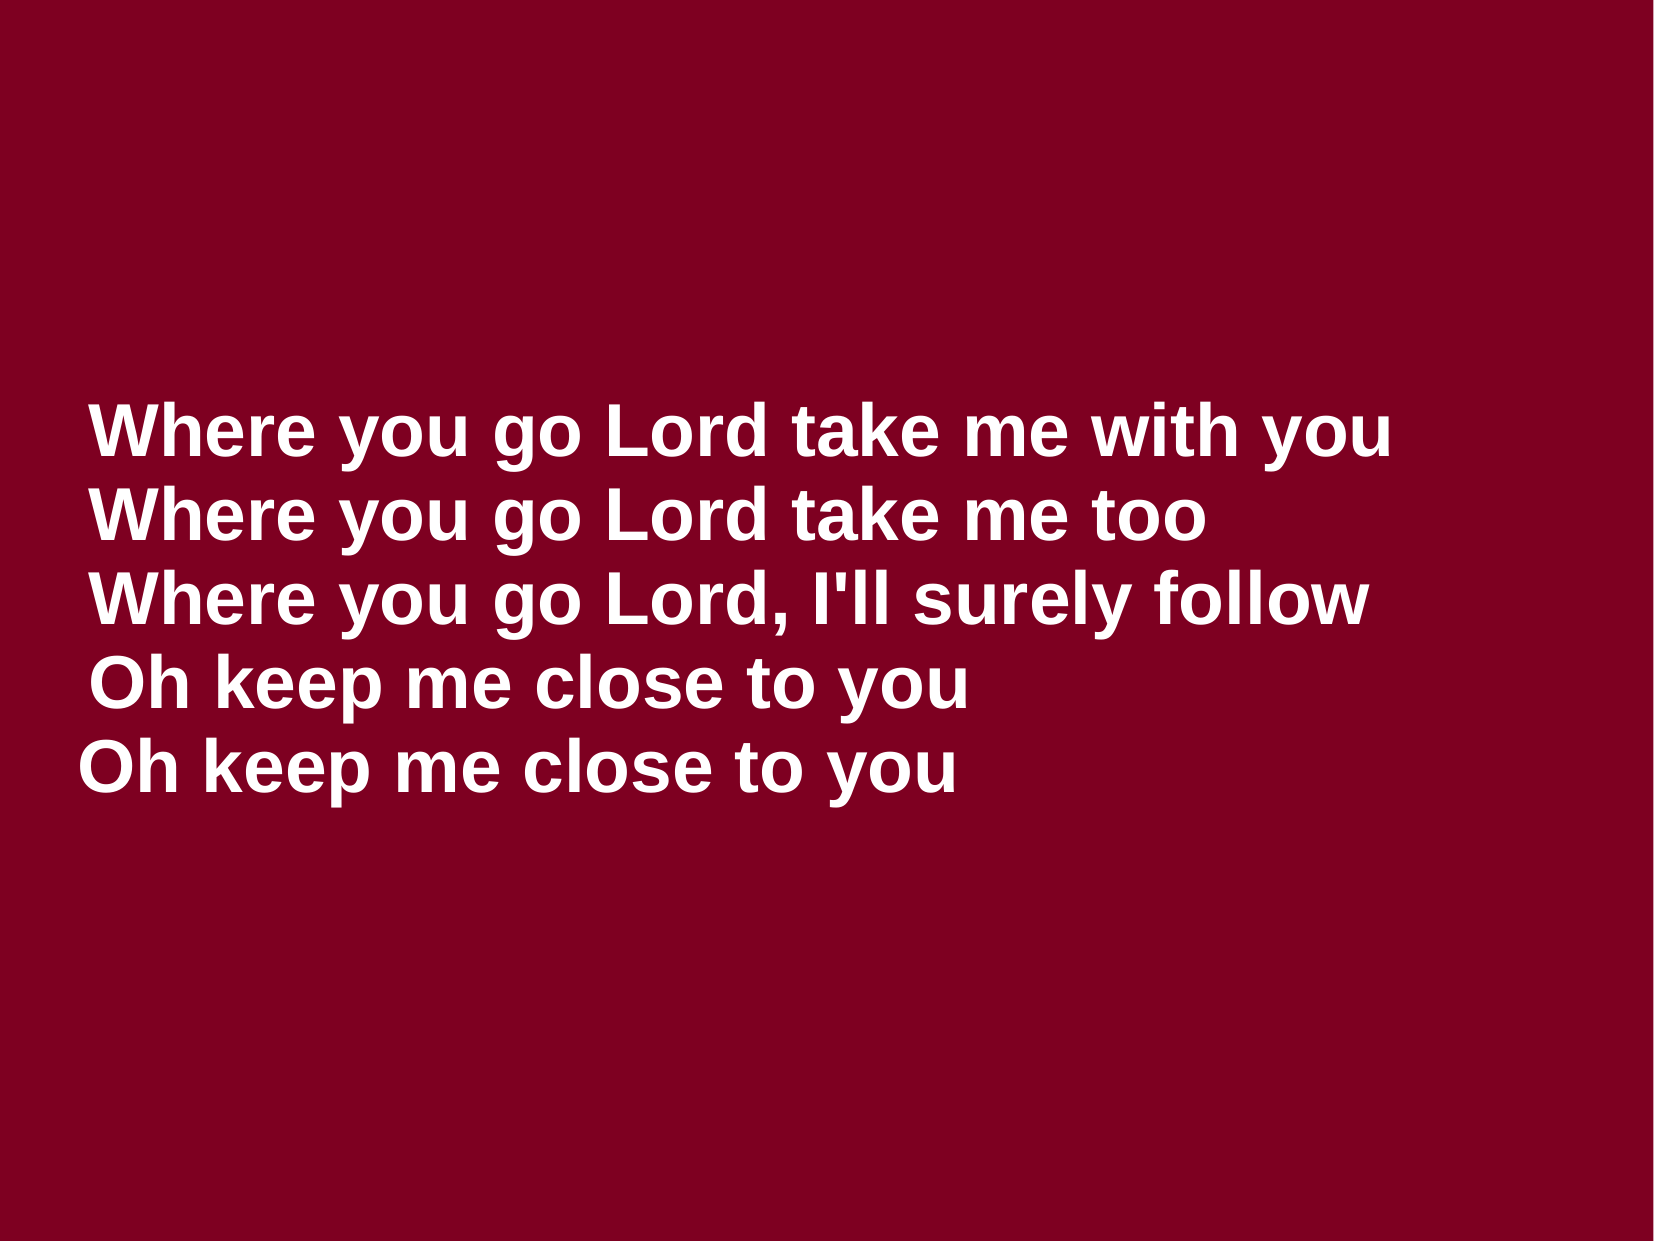

#
	Where you go Lord take me with you
	Where you go Lord take me too
	Where you go Lord, I'll surely follow
	Oh keep me close to you
 Oh keep me close to you